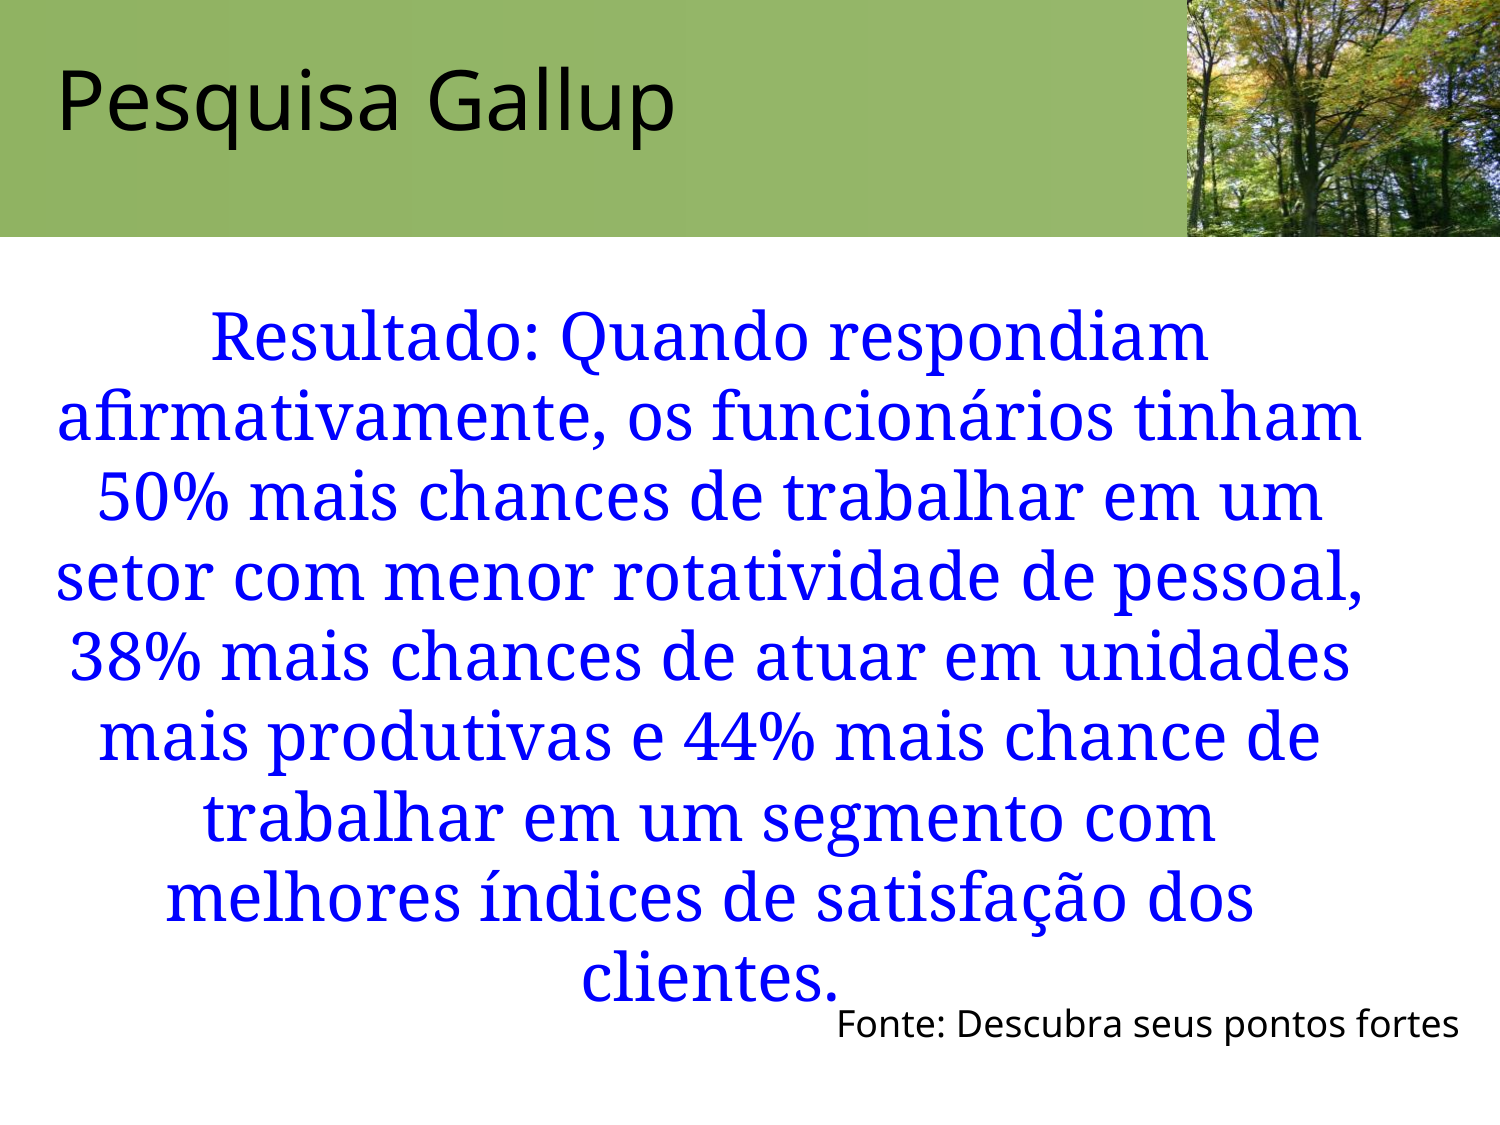

# Pesquisa Gallup
Resultado: Quando respondiam afirmativamente, os funcionários tinham 50% mais chances de trabalhar em um setor com menor rotatividade de pessoal, 38% mais chances de atuar em unidades mais produtivas e 44% mais chance de trabalhar em um segmento com melhores índices de satisfação dos clientes.
Fonte: Descubra seus pontos fortes